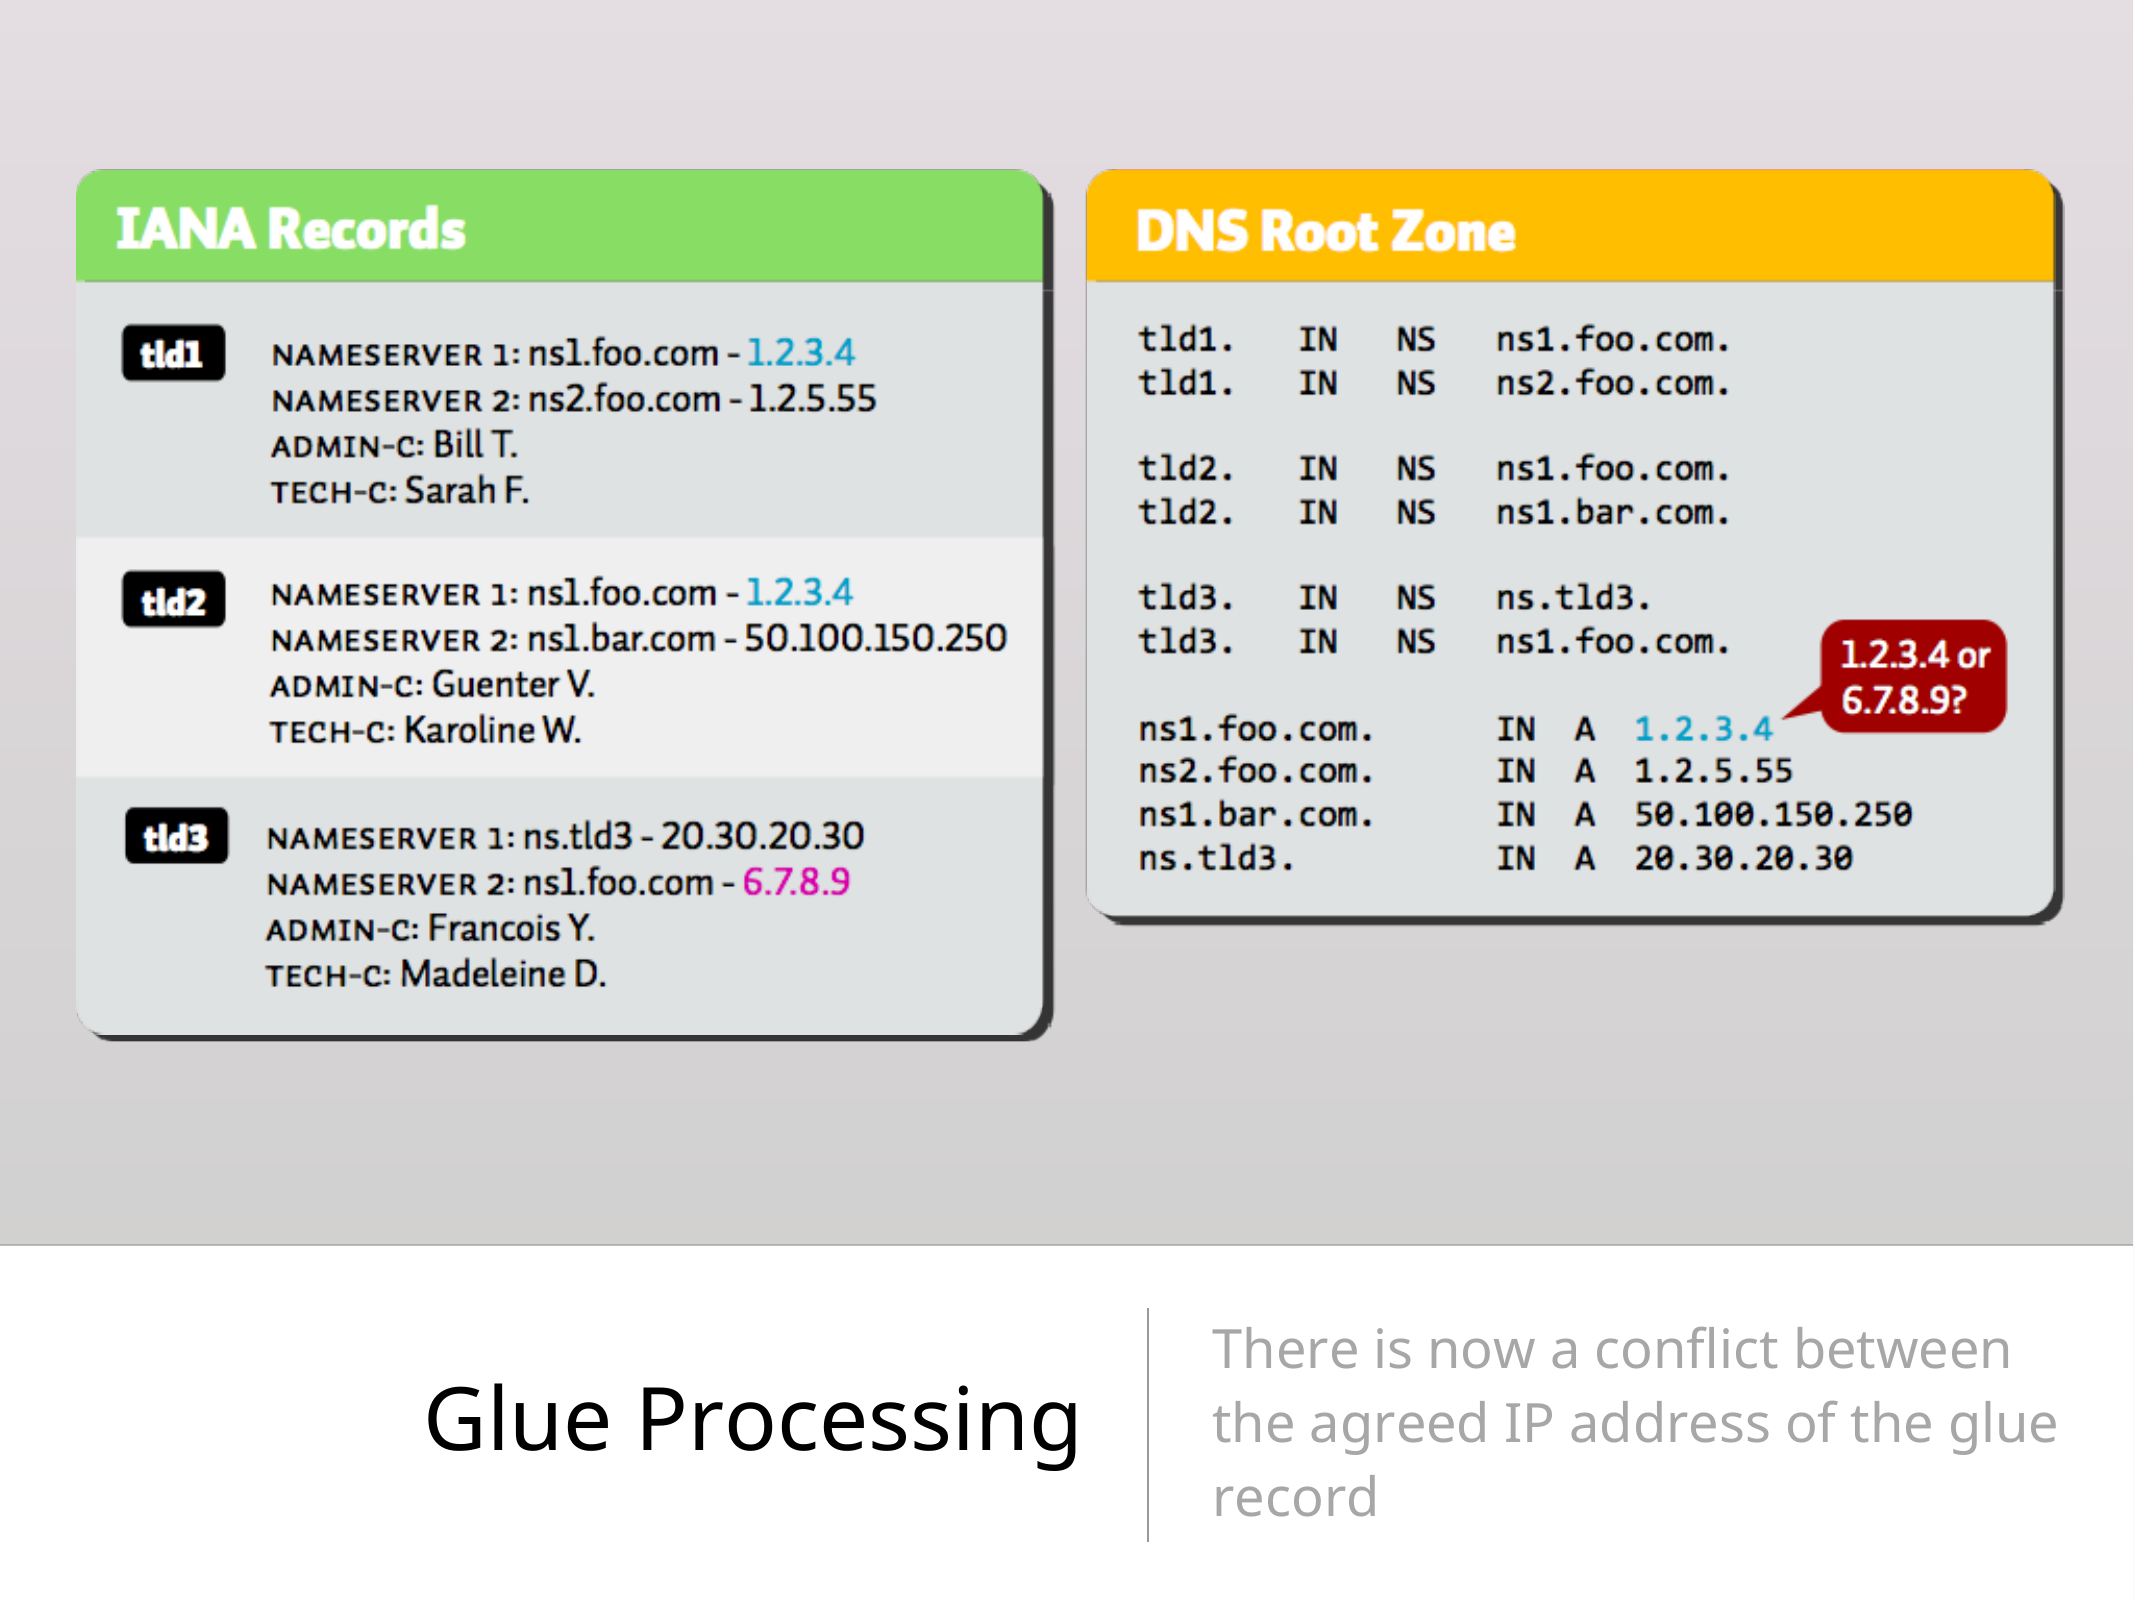

# Glue Processing
There is now a conflict between the agreed IP address of the glue record